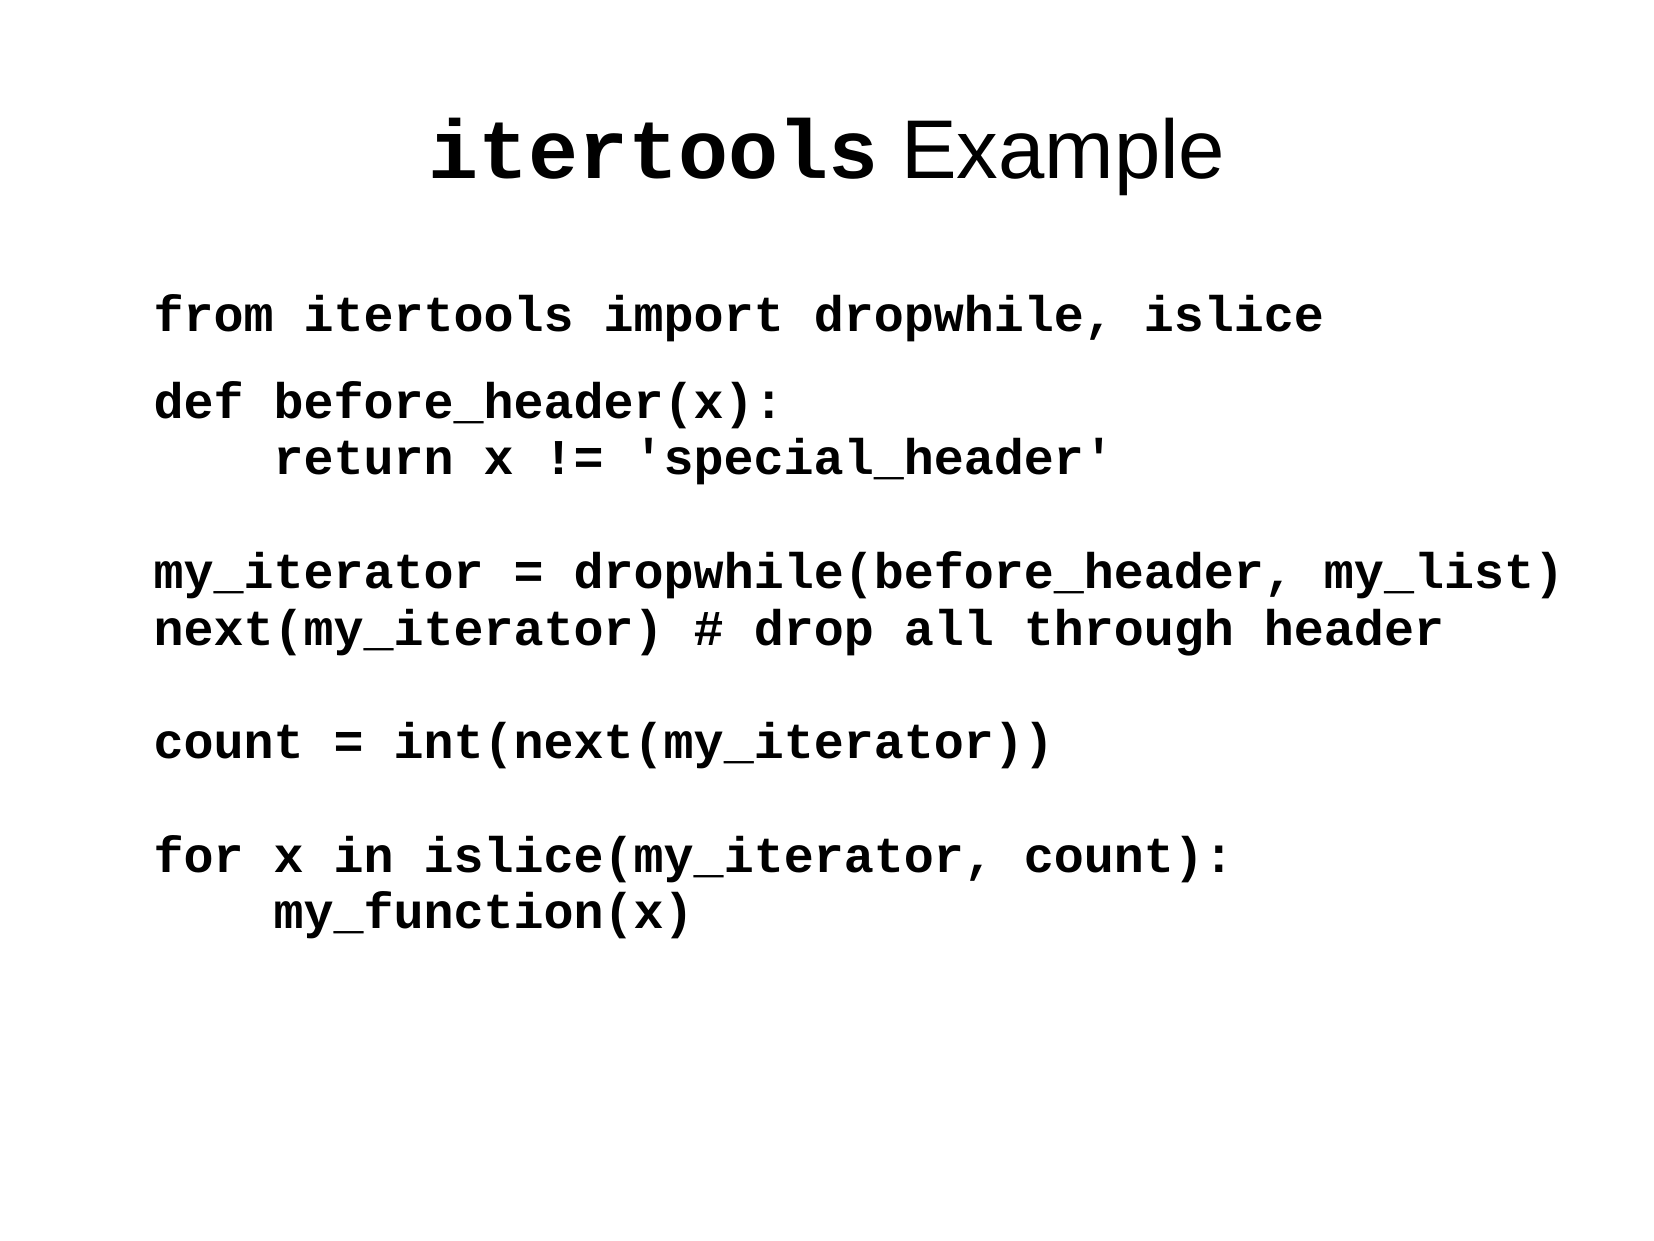

# itertools Example
from itertools import dropwhile, islice
def before_header(x):
 return x != 'special_header'
my_iterator = dropwhile(before_header, my_list)
next(my_iterator) # drop all through header
count = int(next(my_iterator))
for x in islice(my_iterator, count):
 my_function(x)